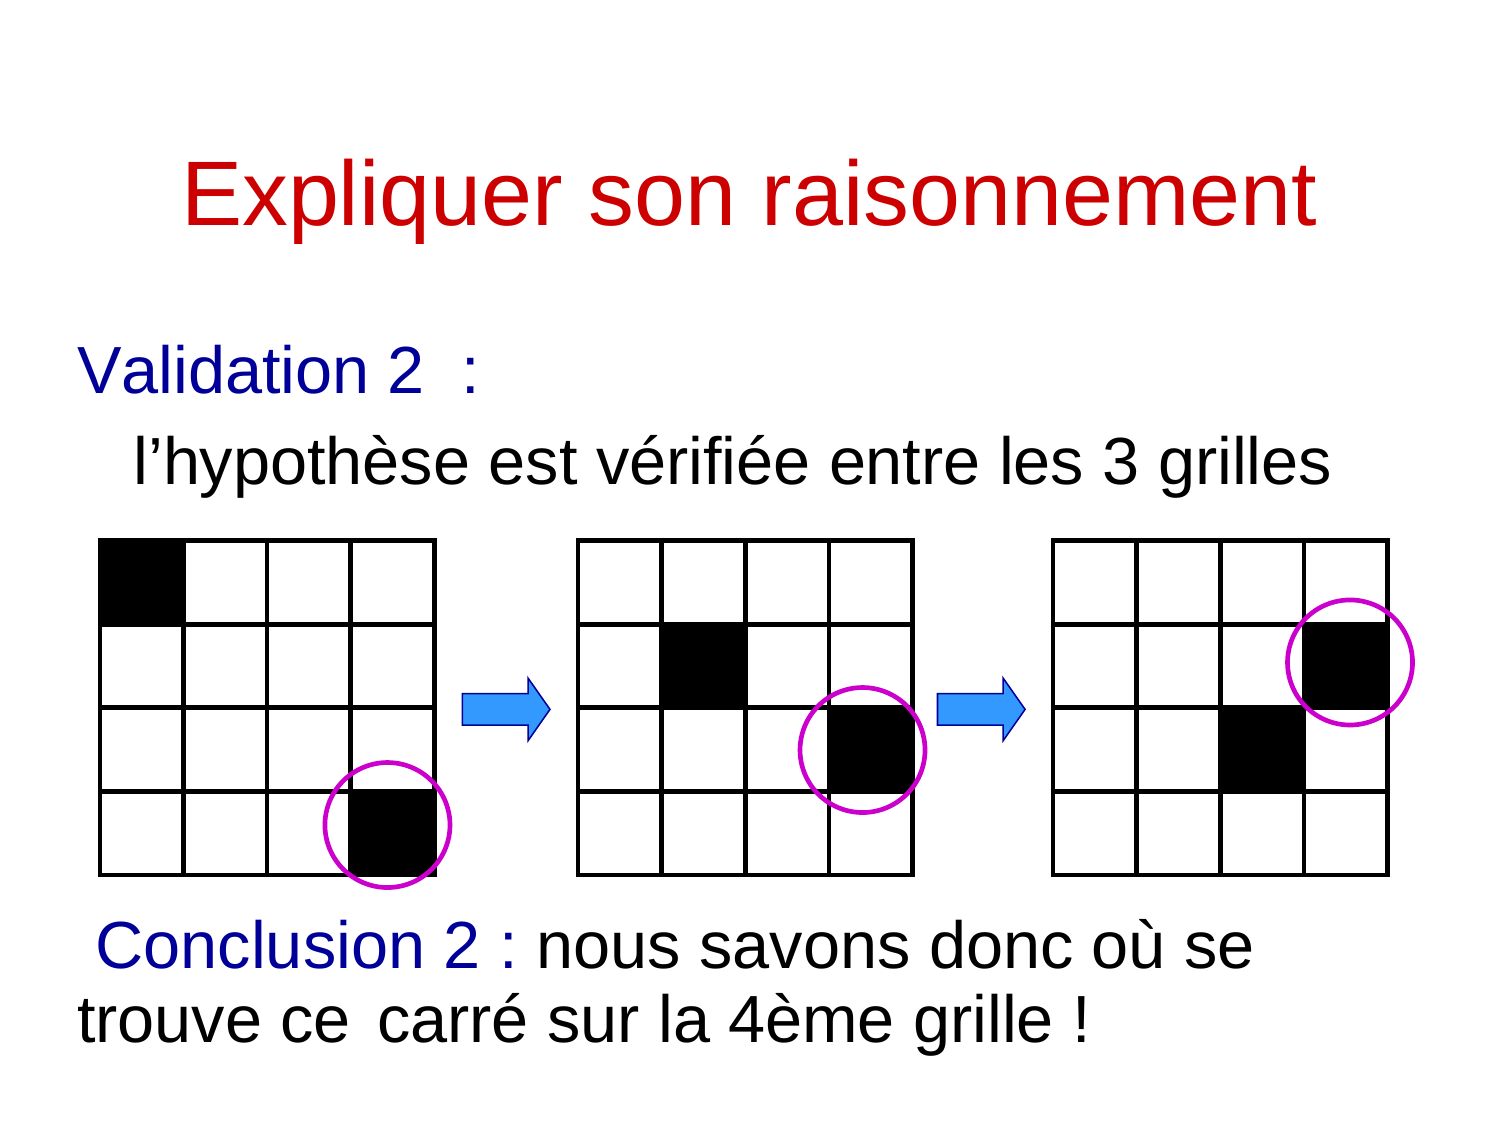

# Expliquer son raisonnement
Validation 2 :
	l’hypothèse est vérifiée entre les 3 grilles
 Conclusion 2 : nous savons donc où se trouve ce 	carré sur la 4ème grille !